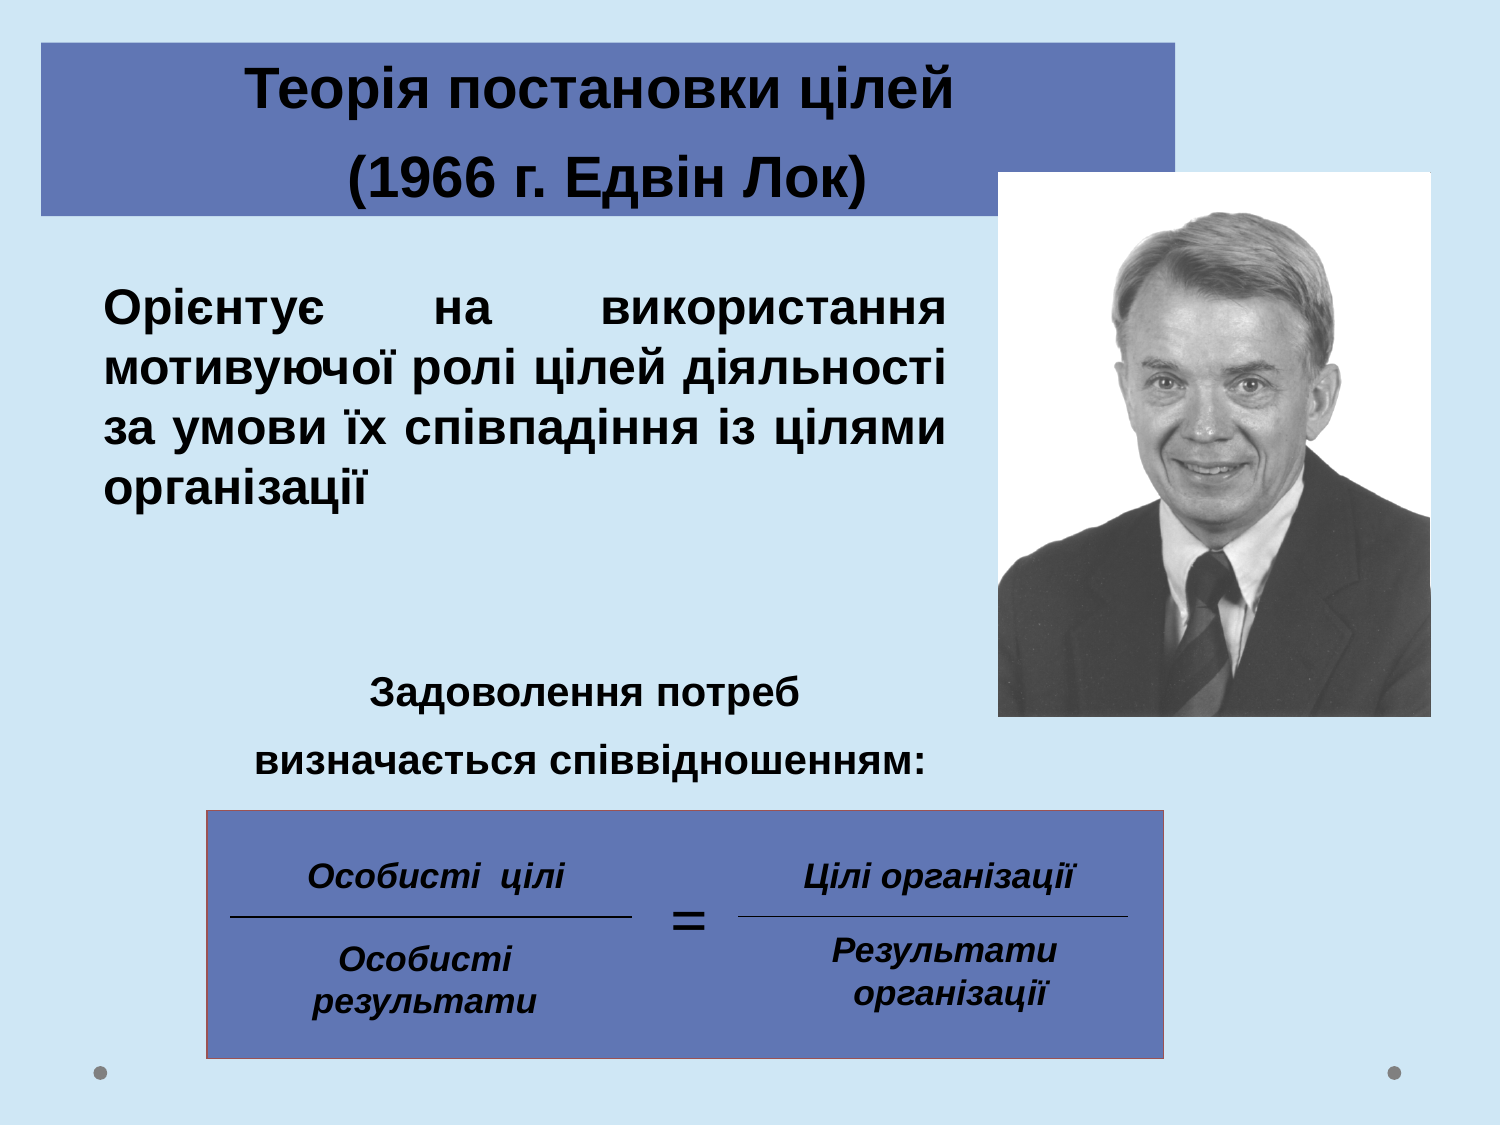

Теорія постановки цілей
(1966 г. Едвін Лок)
Орієнтує на використання мотивуючої ролі цілей діяльності за умови їх співпадіння із цілями організації
Задоволення потреб
визначається співвідношенням:
 Особисті цілі
Цілі організації
=
Результати
 організації
Особисті результати